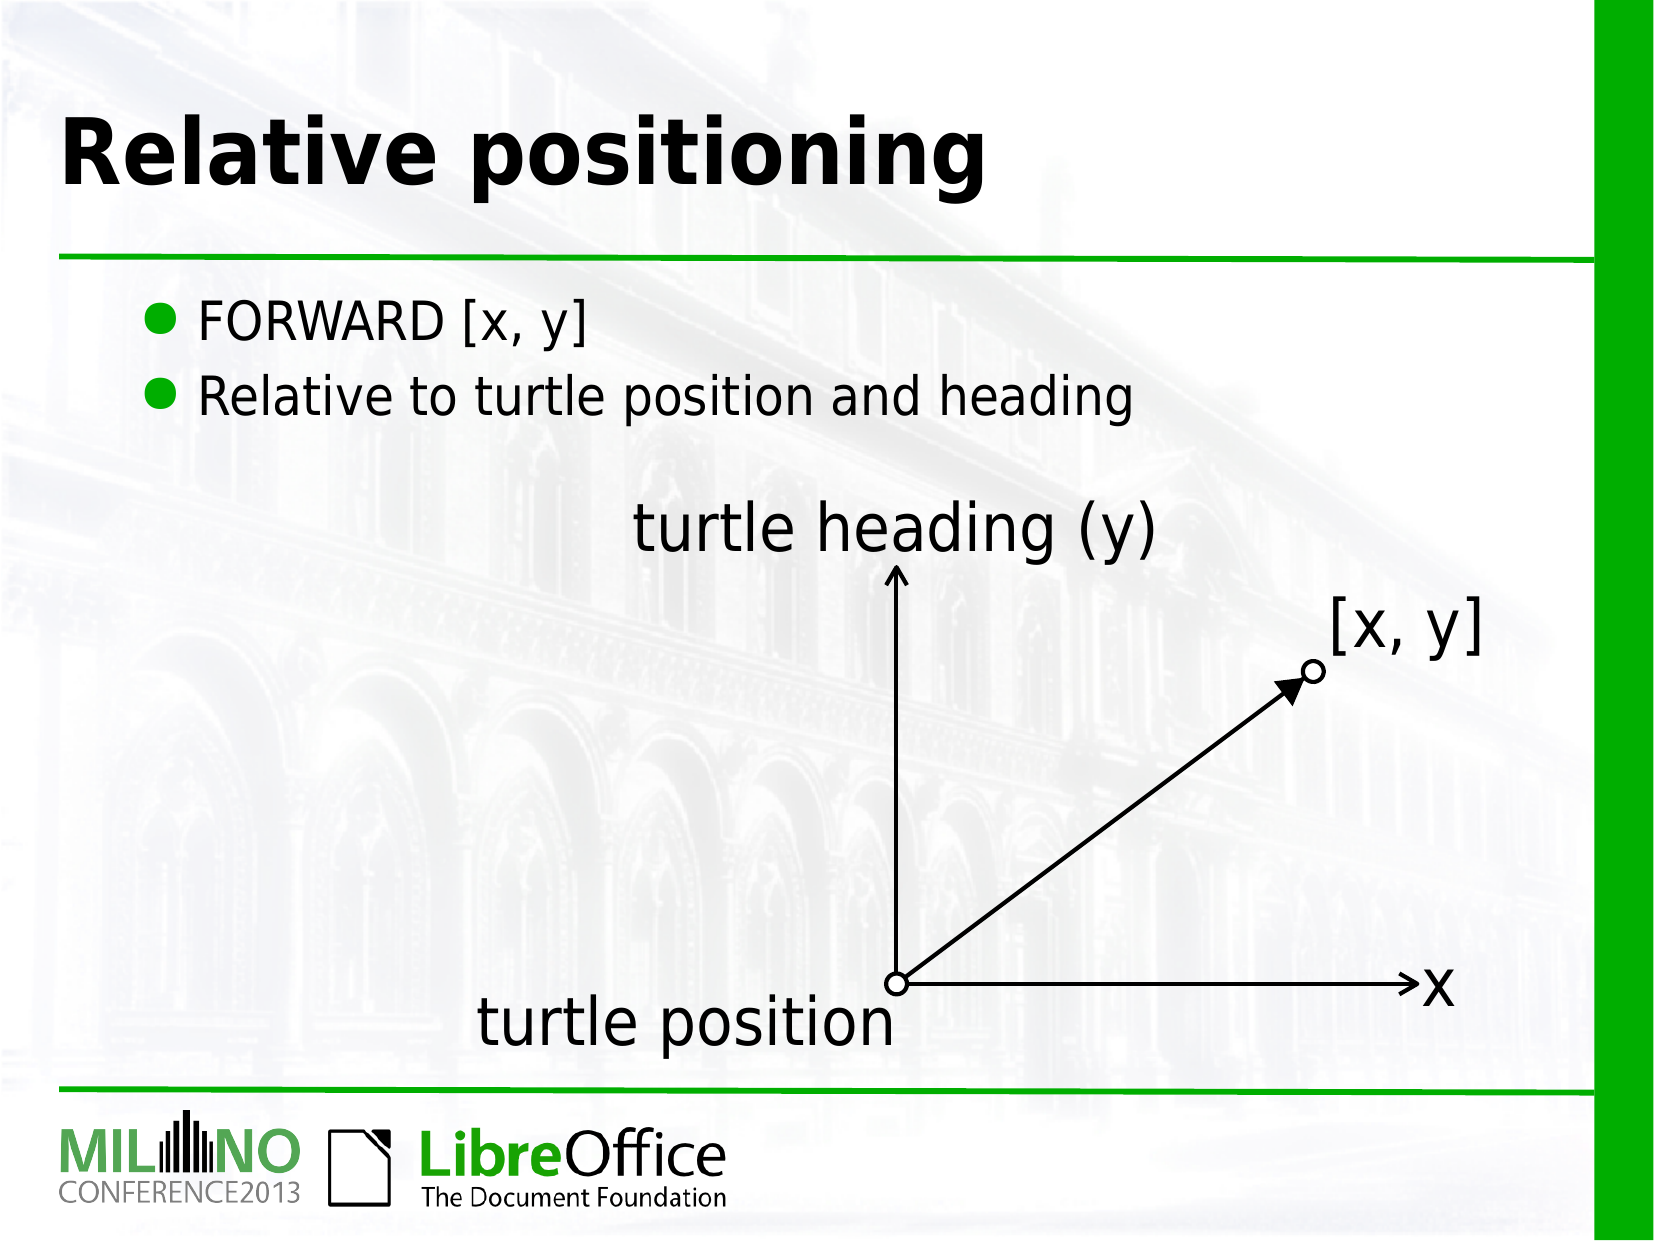

# Relative positioning
FORWARD [x, y]
Relative to turtle position and heading
turtle heading (y)
[x, y]
x
turtle position